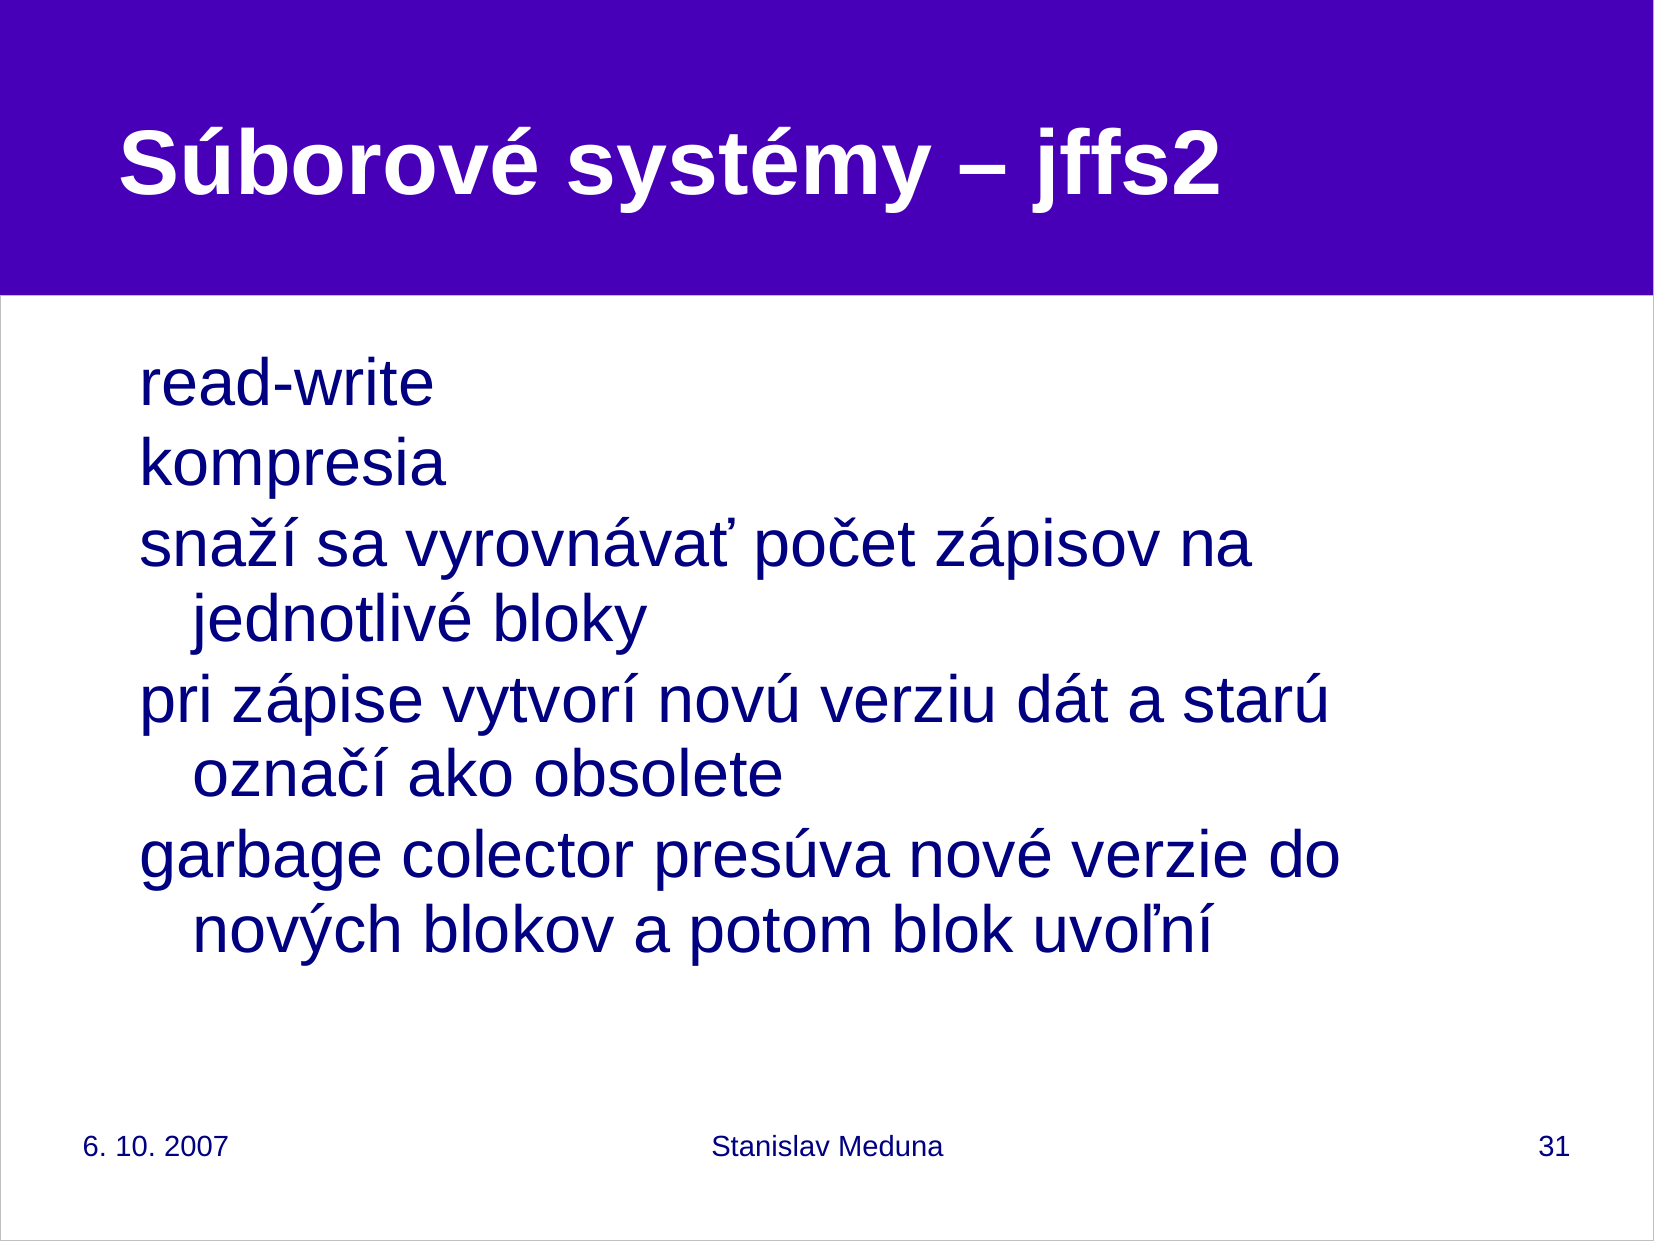

# Súborové systémy – jffs2
read-write
kompresia
snaží sa vyrovnávať počet zápisov na jednotlivé bloky
pri zápise vytvorí novú verziu dát a starú označí ako obsolete
garbage colector presúva nové verzie do nových blokov a potom blok uvoľní
6. 10. 2007
Stanislav Meduna
31